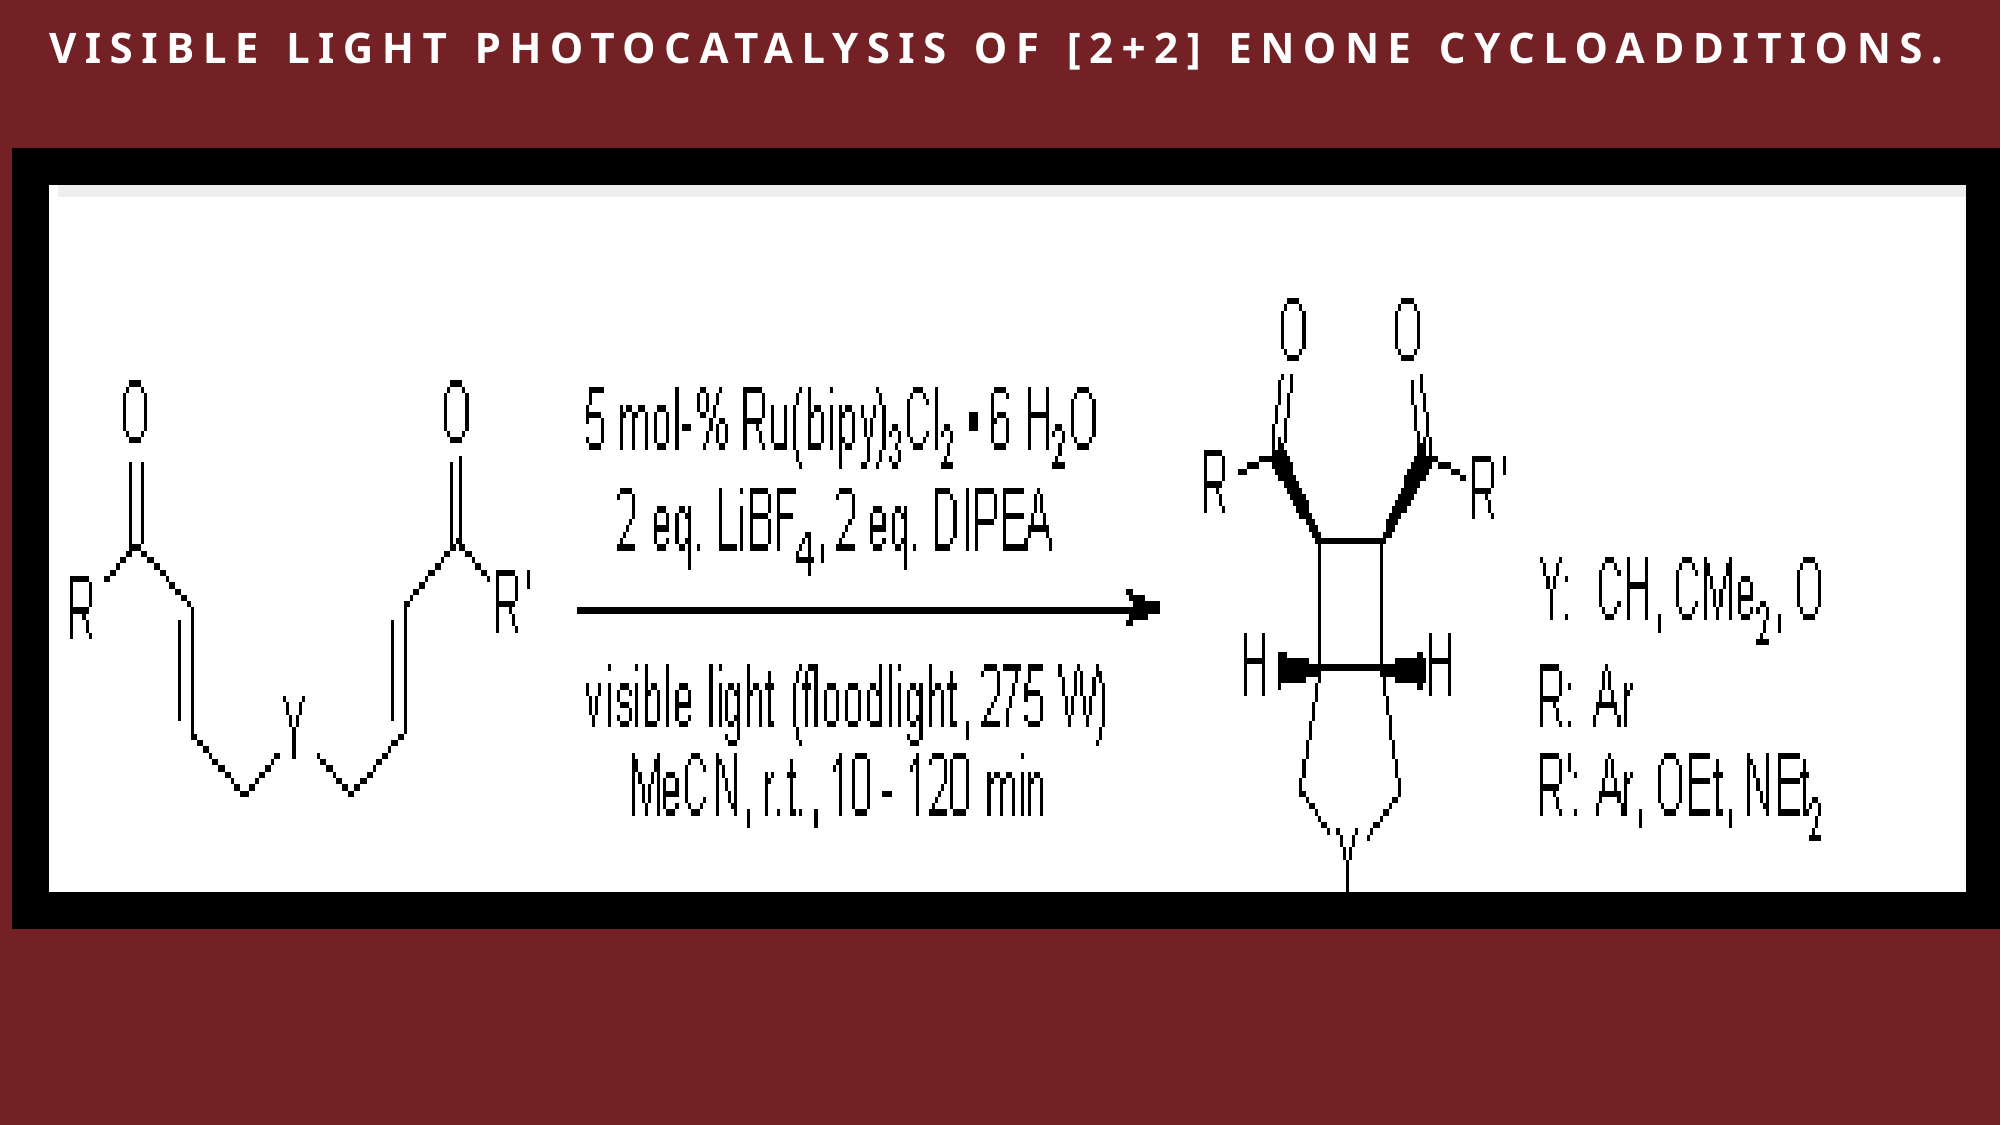

# Visible Light Photocatalysis of [2+2] Enone Cycloadditions.